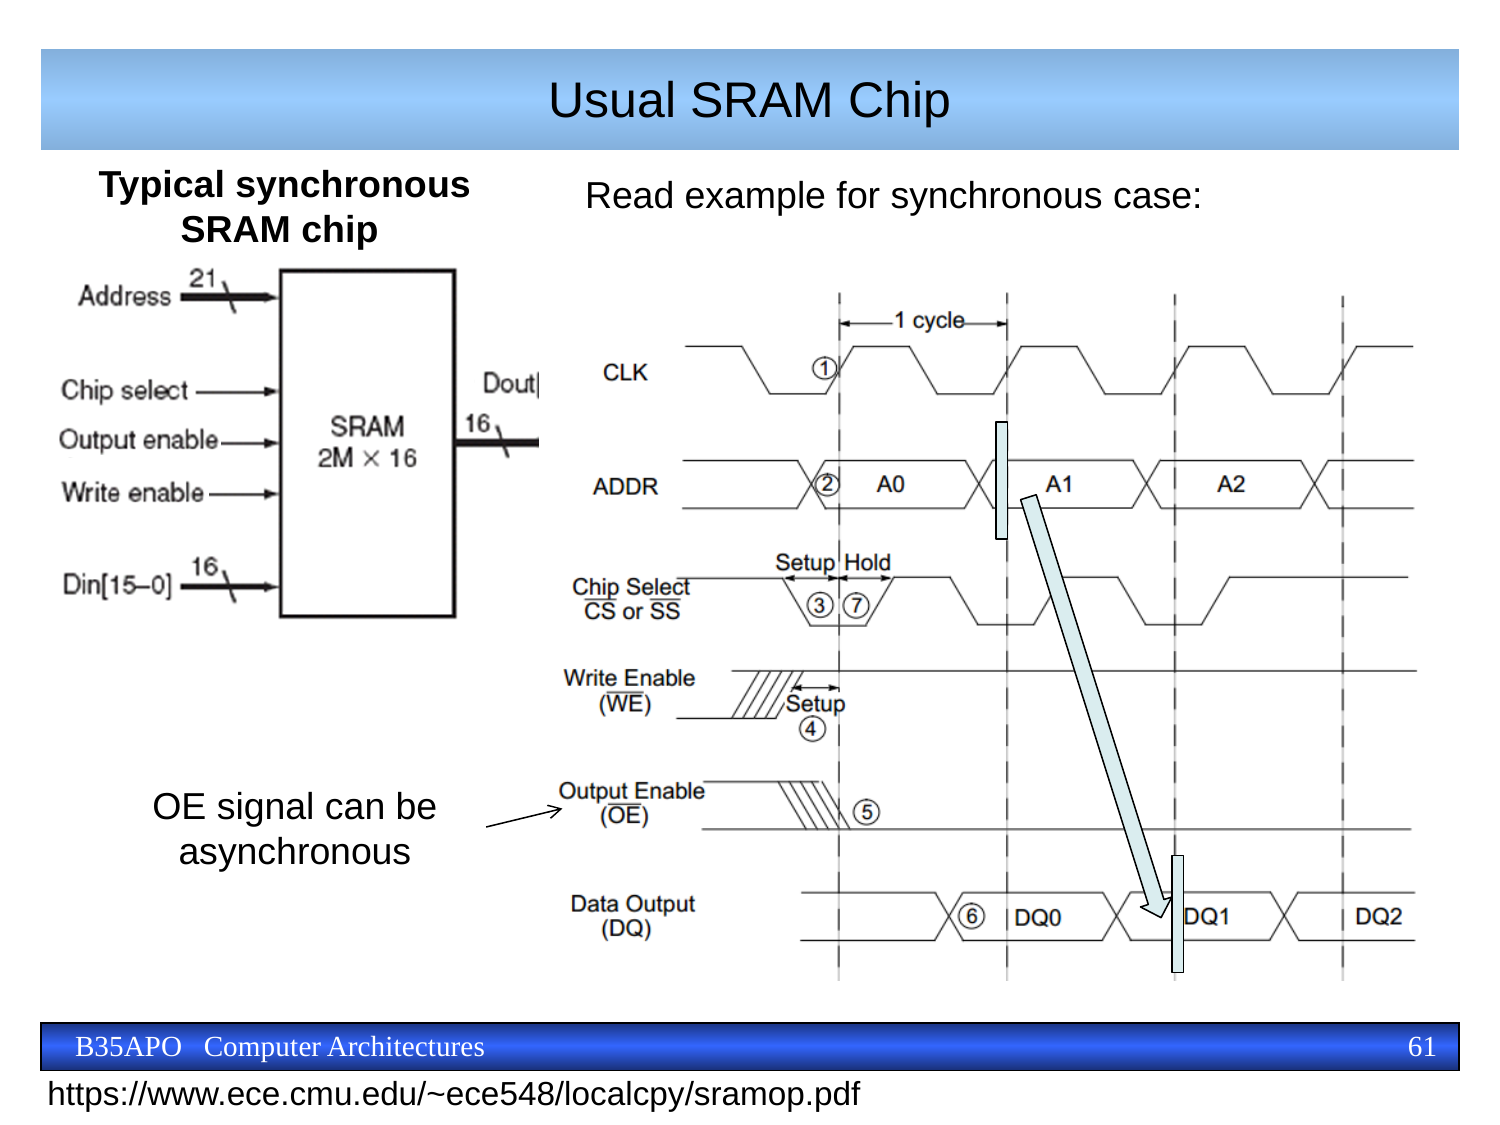

# Usual SRAM Chip
Typical synchronous
SRAM chip
Read example for synchronous case:
OE signal can be
asynchronous
B35APO Computer Architectures
61
https://www.ece.cmu.edu/~ece548/localcpy/sramop.pdf